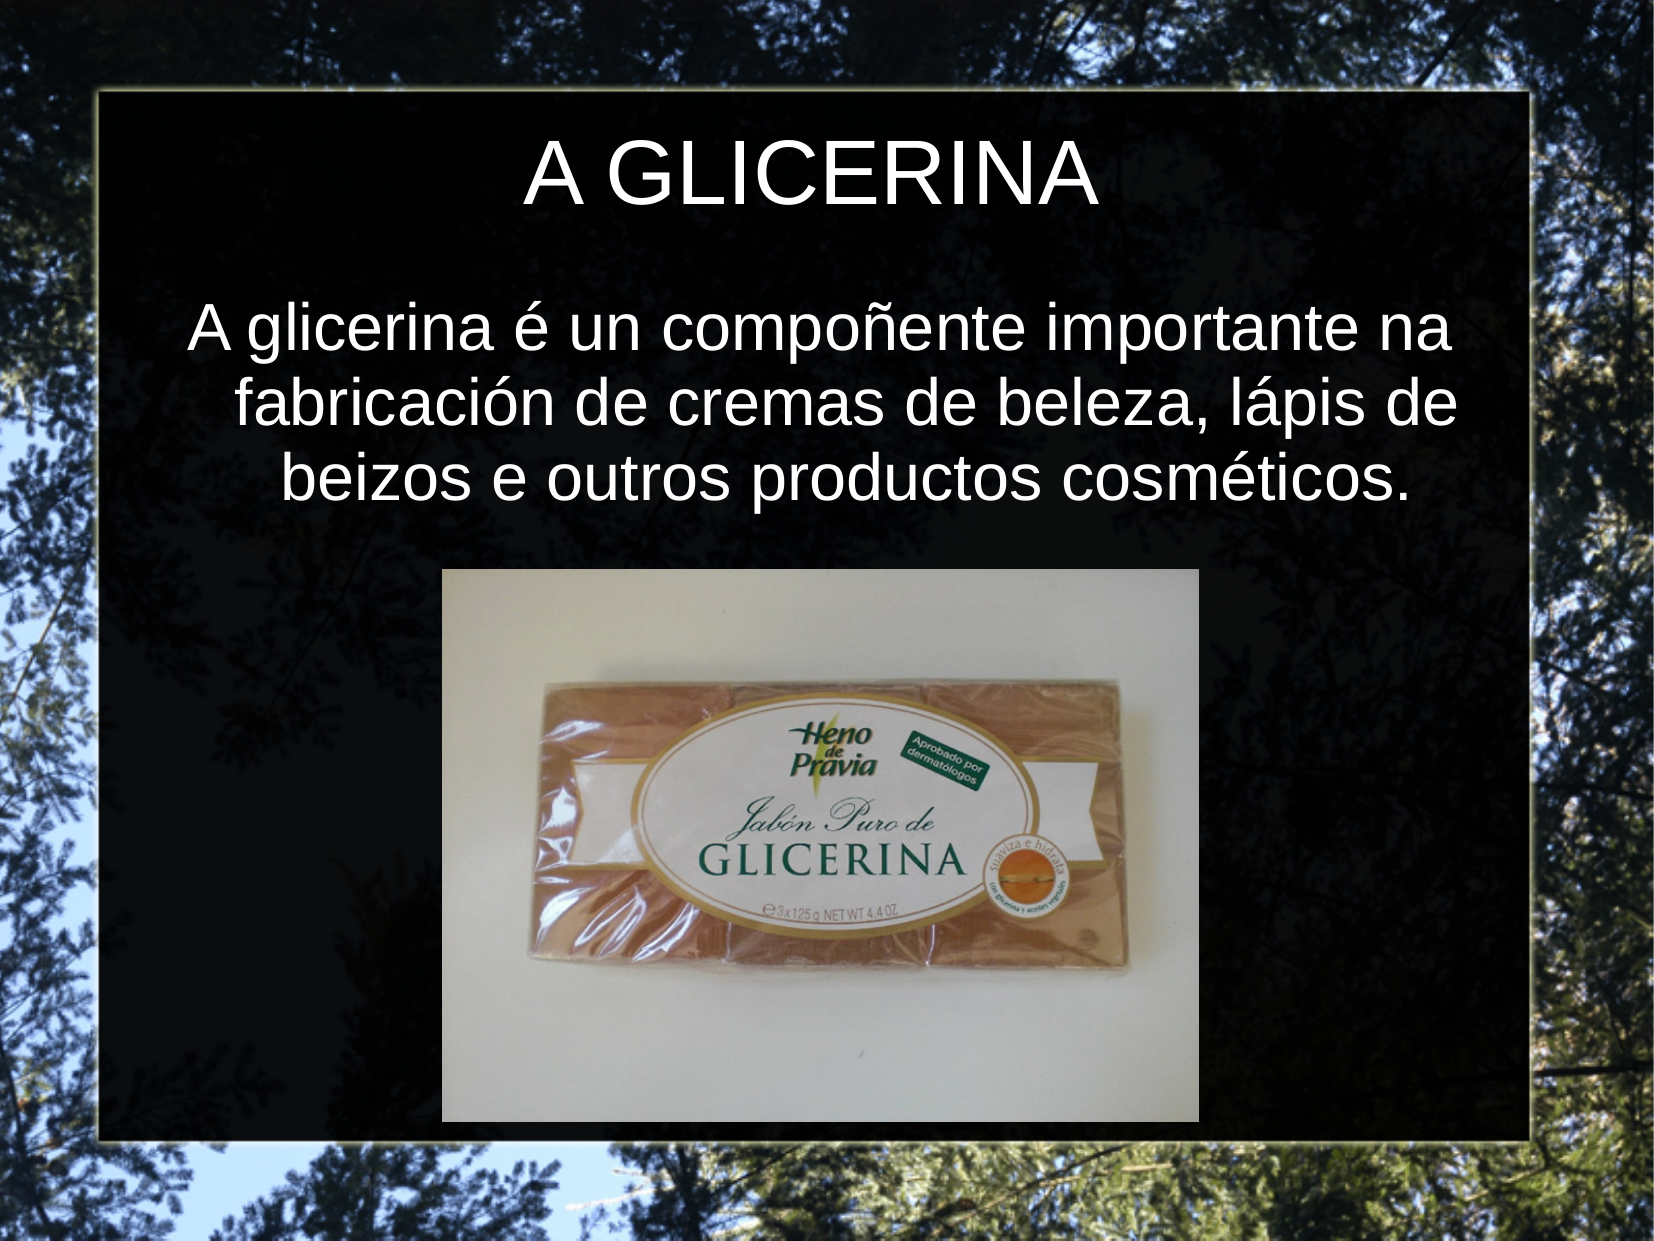

# A GLICERINA
A glicerina é un compoñente importante na fabricación de cremas de beleza, lápis de beizos e outros productos cosméticos.